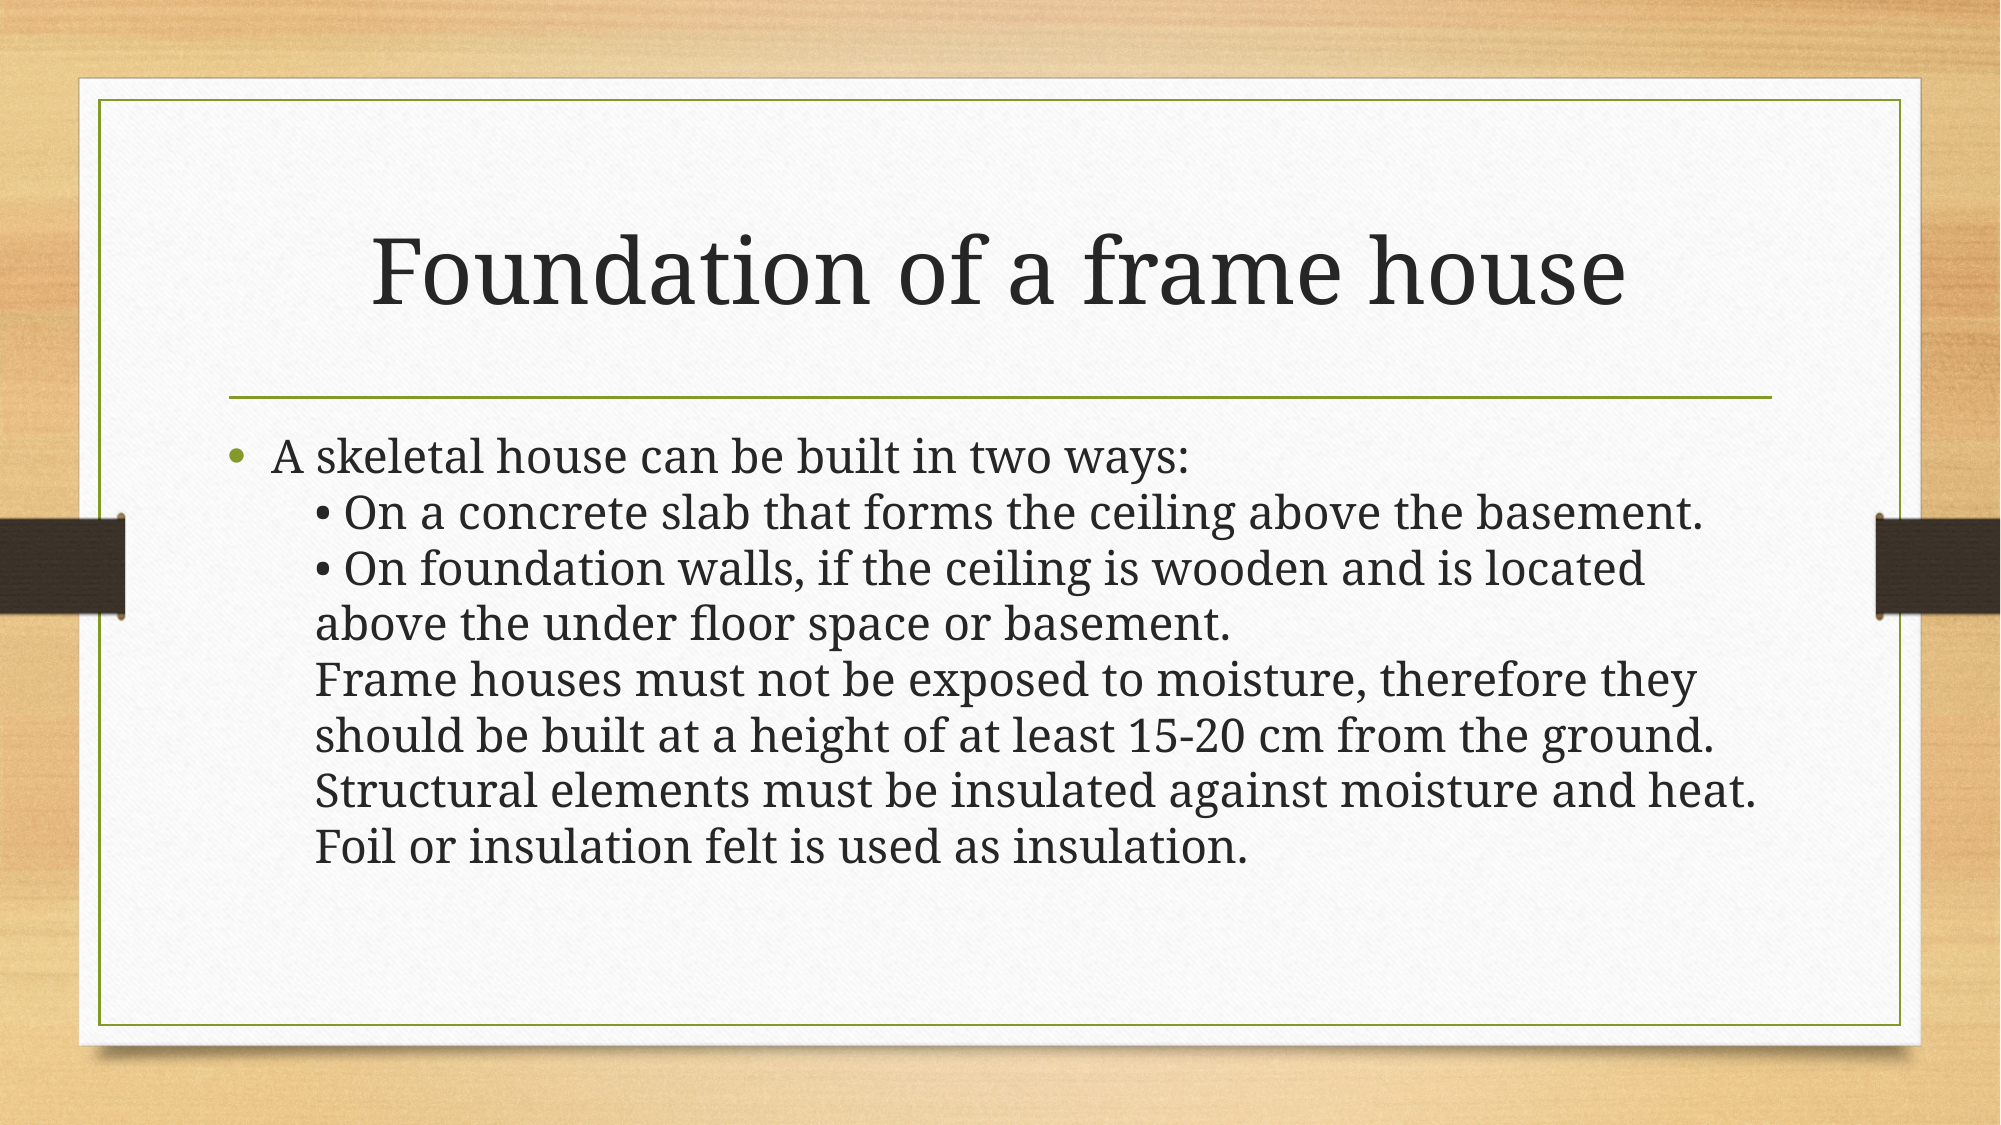

# Foundation of a frame house
A skeletal house can be built in two ways:
• On a concrete slab that forms the ceiling above the basement.
• On foundation walls, if the ceiling is wooden and is located above the under floor space or basement.
Frame houses must not be exposed to moisture, therefore they should be built at a height of at least 15-20 cm from the ground. Structural elements must be insulated against moisture and heat. Foil or insulation felt is used as insulation.